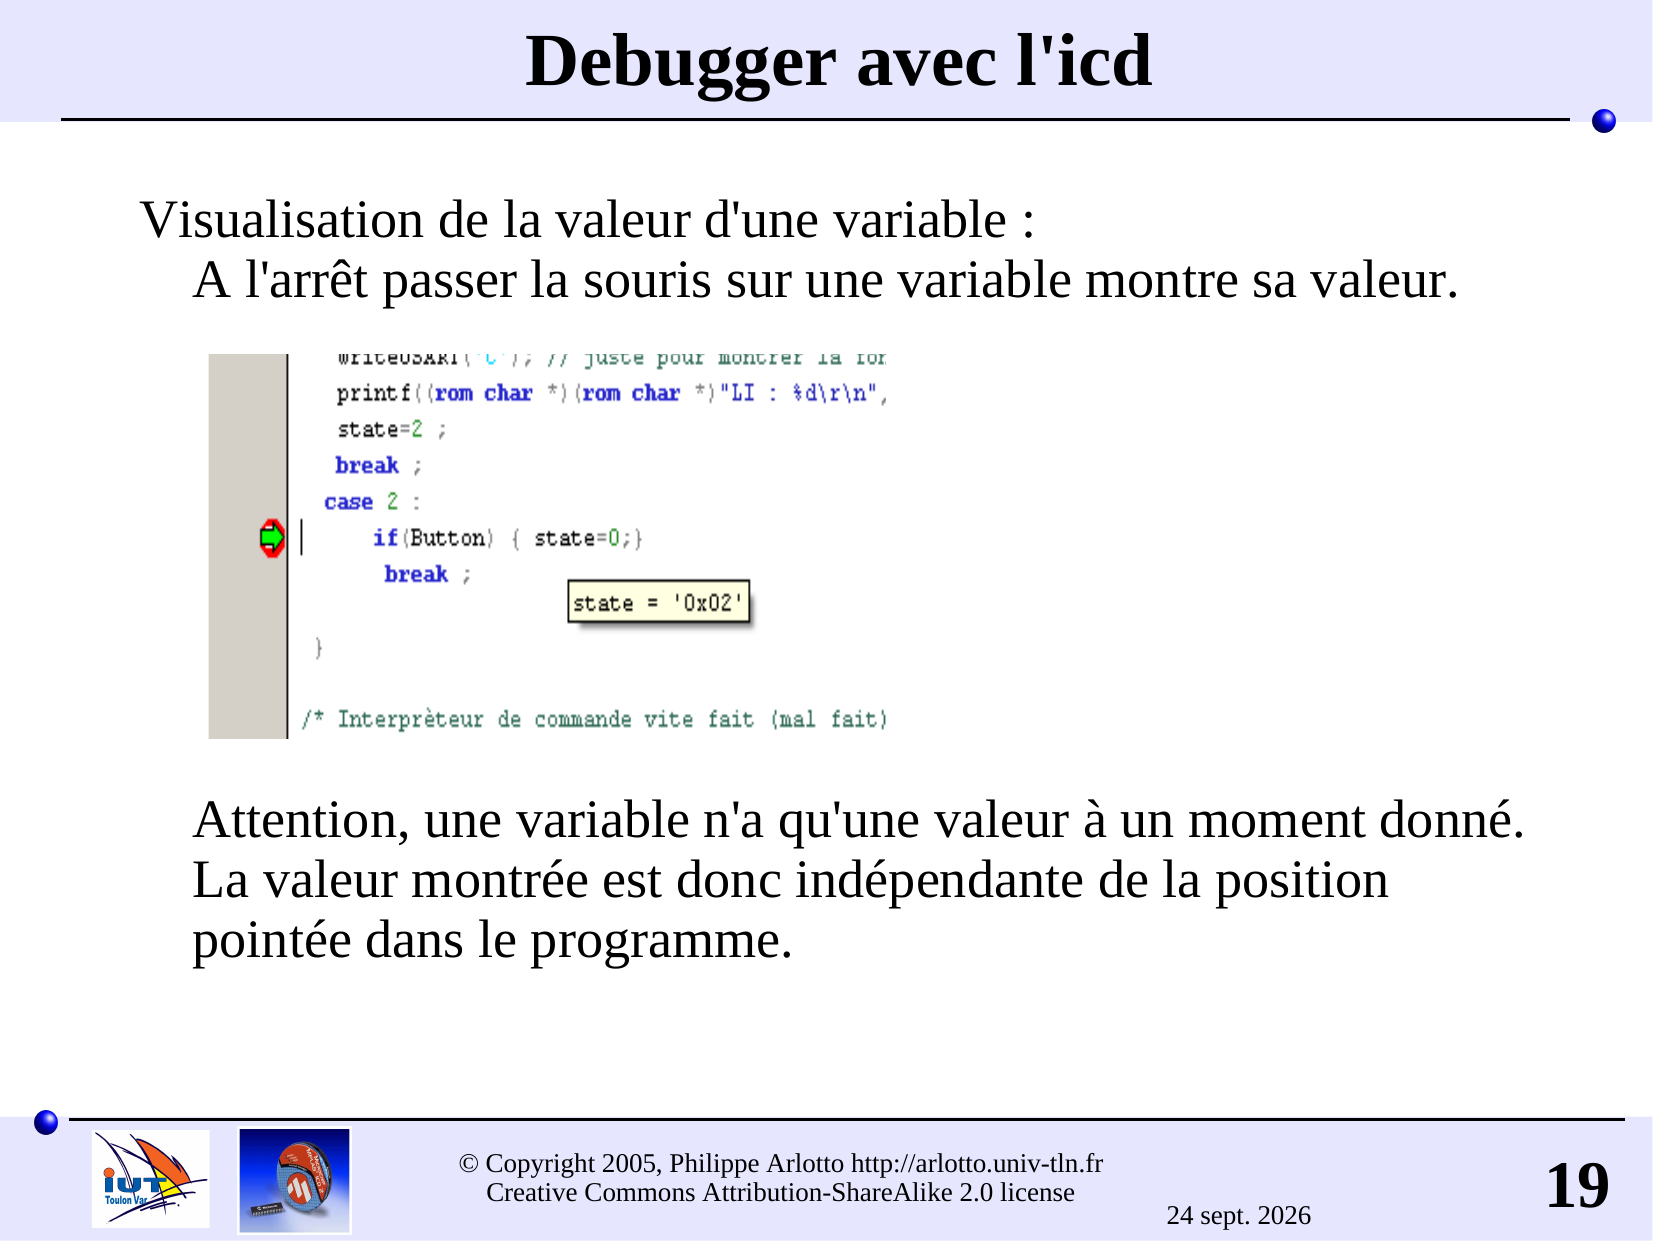

# Debugger avec l'icd
Visualisation de la valeur d'une variable :
A l'arrêt passer la souris sur une variable montre sa valeur.
Attention, une variable n'a qu'une valeur à un moment donné.
La valeur montrée est donc indépendante de la position pointée dans le programme.